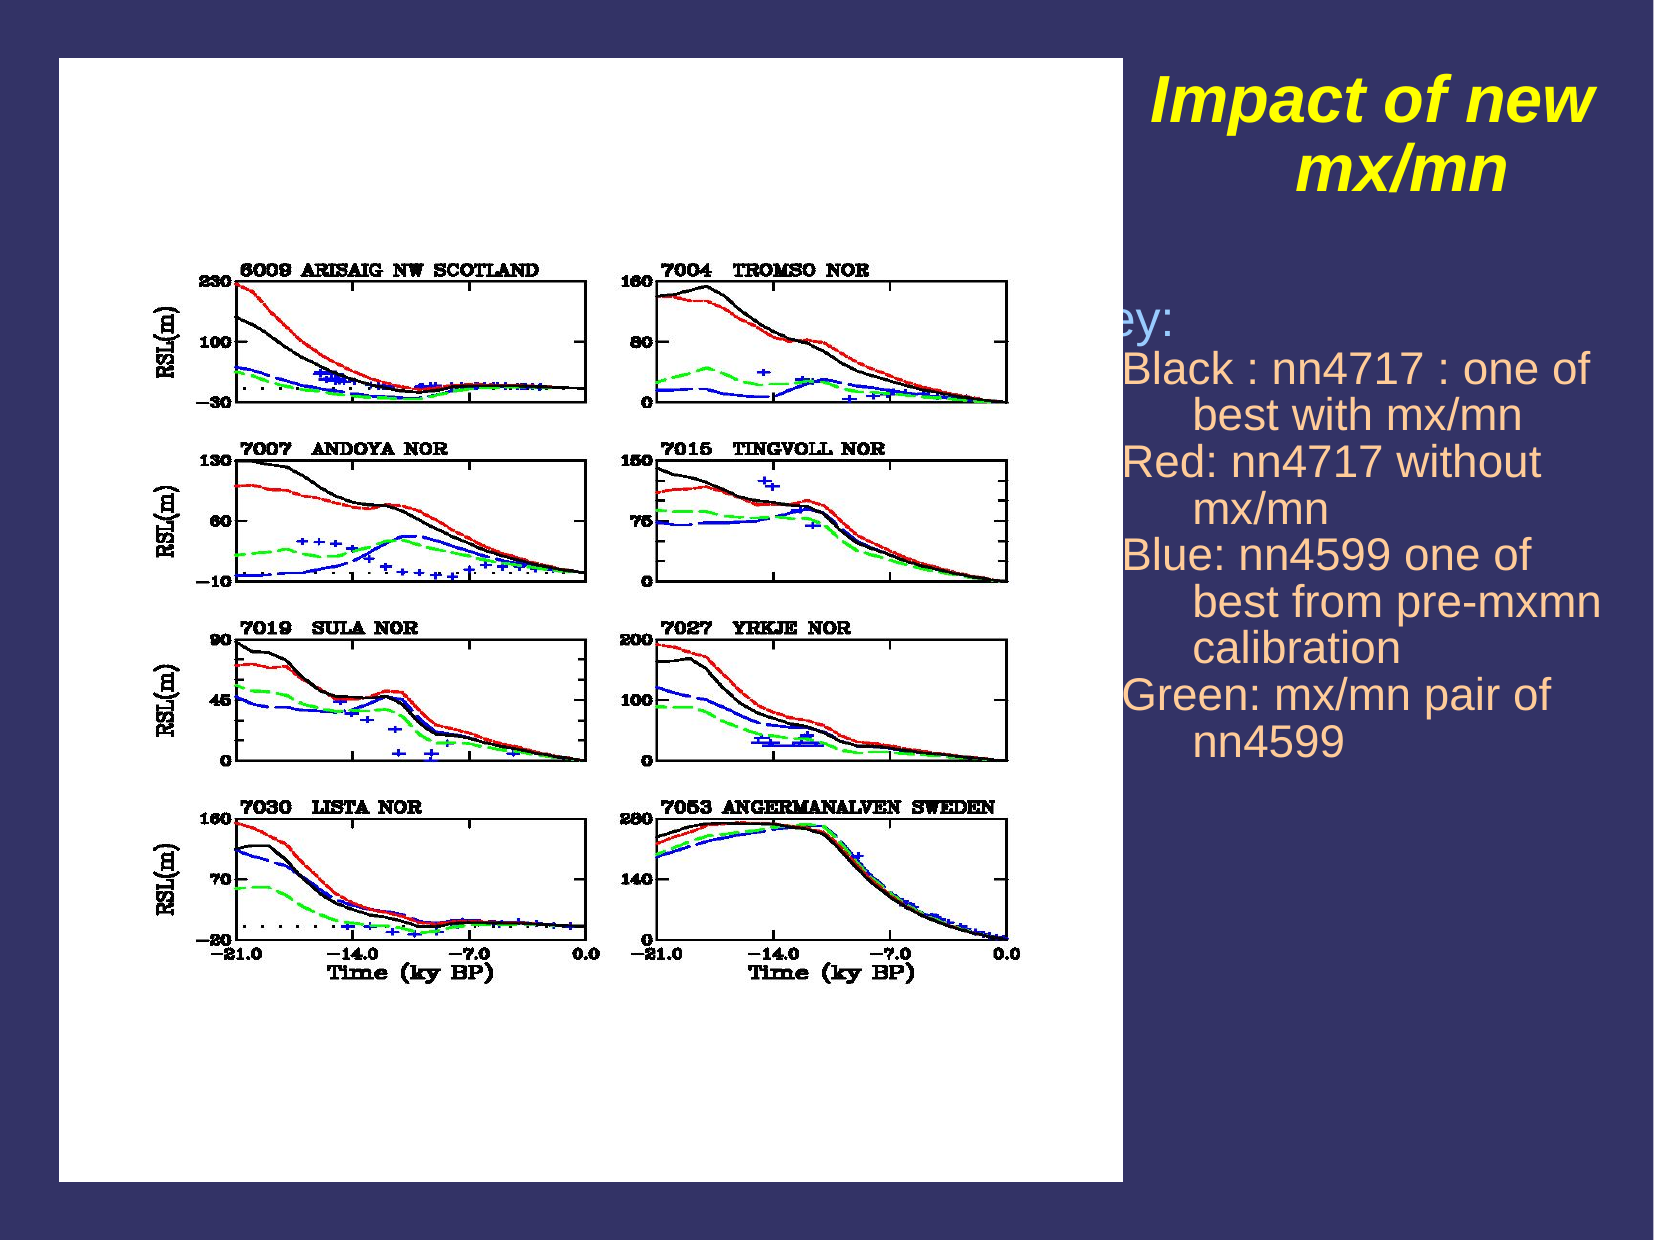

# Impact of new mx/mn
Key:
Black : nn4717 : one of best with mx/mn
Red: nn4717 without mx/mn
Blue: nn4599 one of best from pre-mxmn calibration
Green: mx/mn pair of nn4599